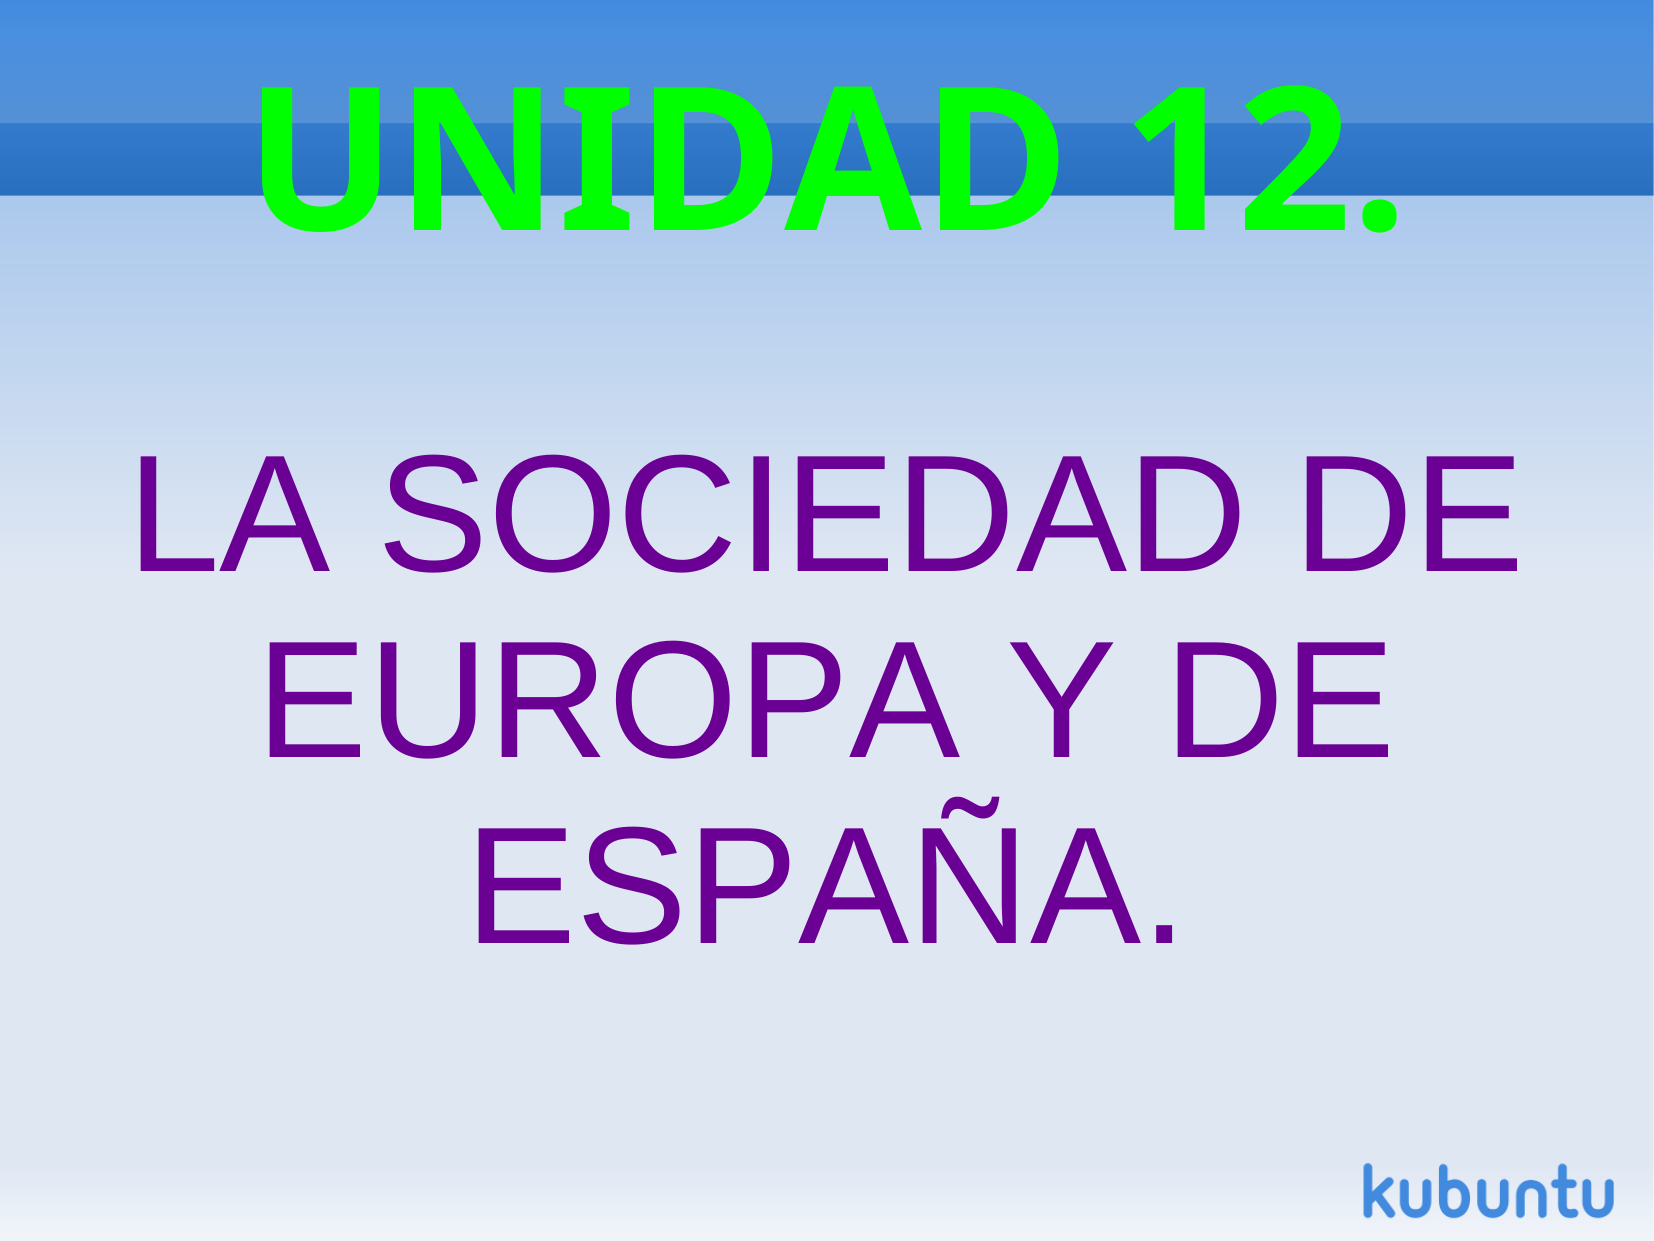

# UNIDAD 12.
LA SOCIEDAD DE EUROPA Y DE ESPAÑA.